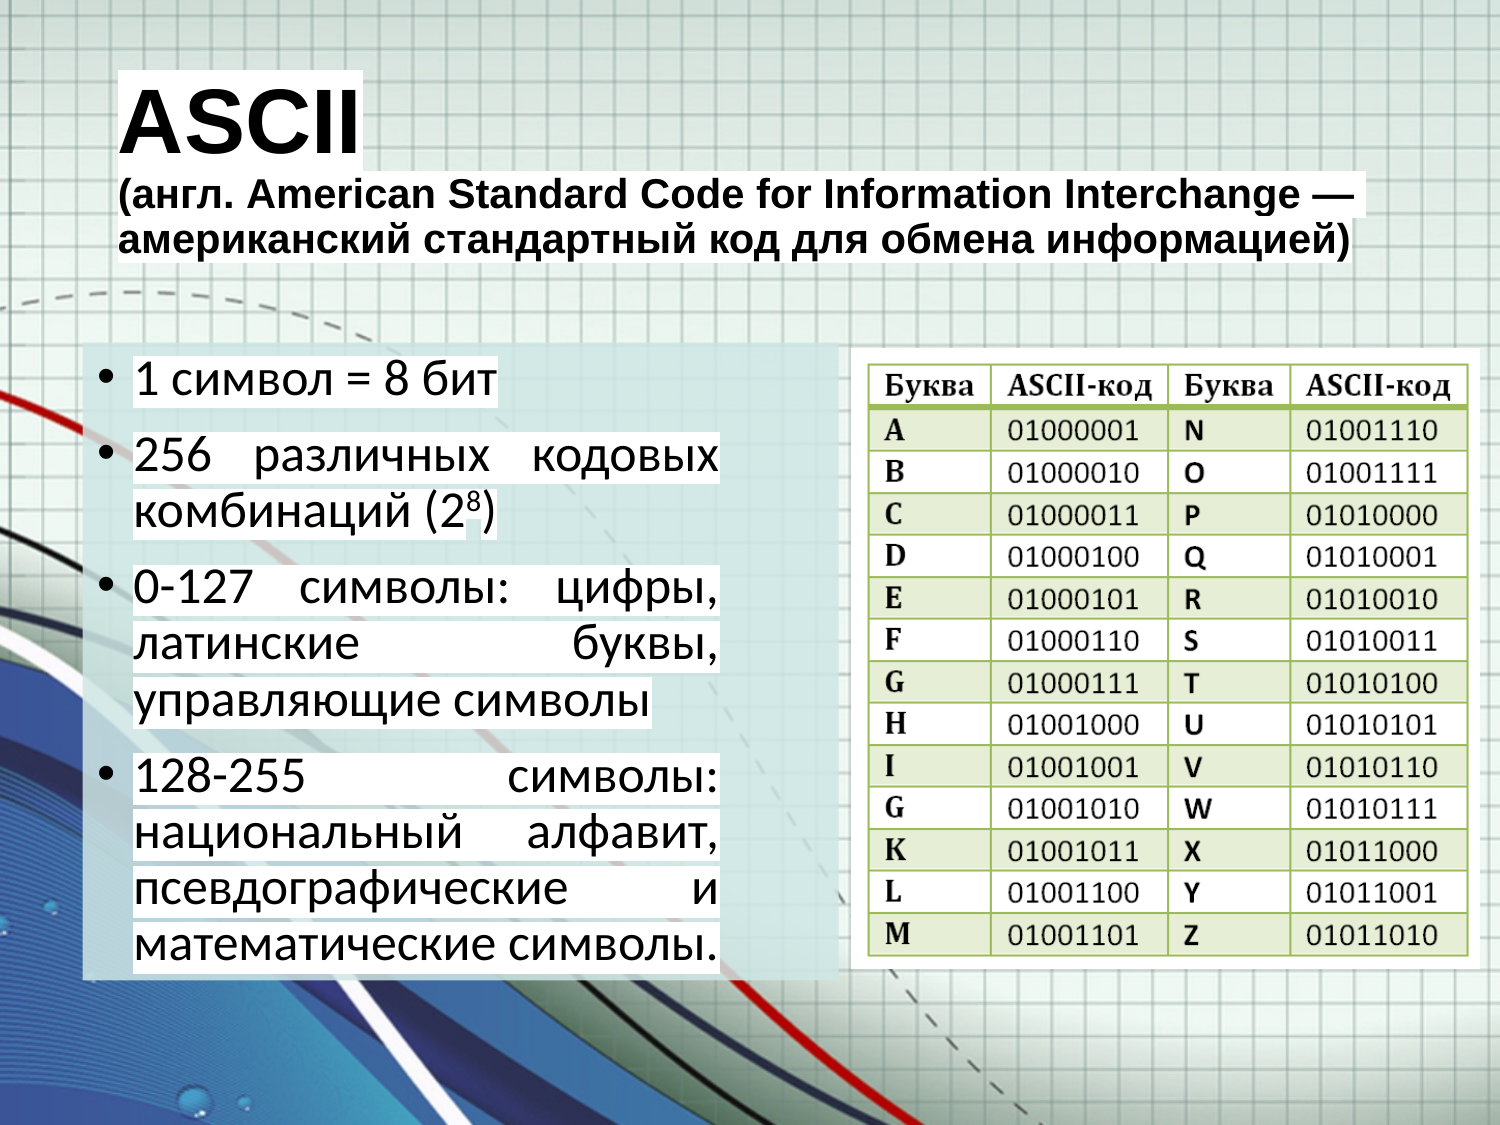

# ASCII (англ. American Standard Code for Information Interchange — американский стандартный код для обмена информацией)
1 символ = 8 бит
256 различных кодовых комбинаций (28)
0-127 символы: цифры, латинские буквы, управляющие символы
128-255 символы: национальный алфавит, псевдографические и математические символы.